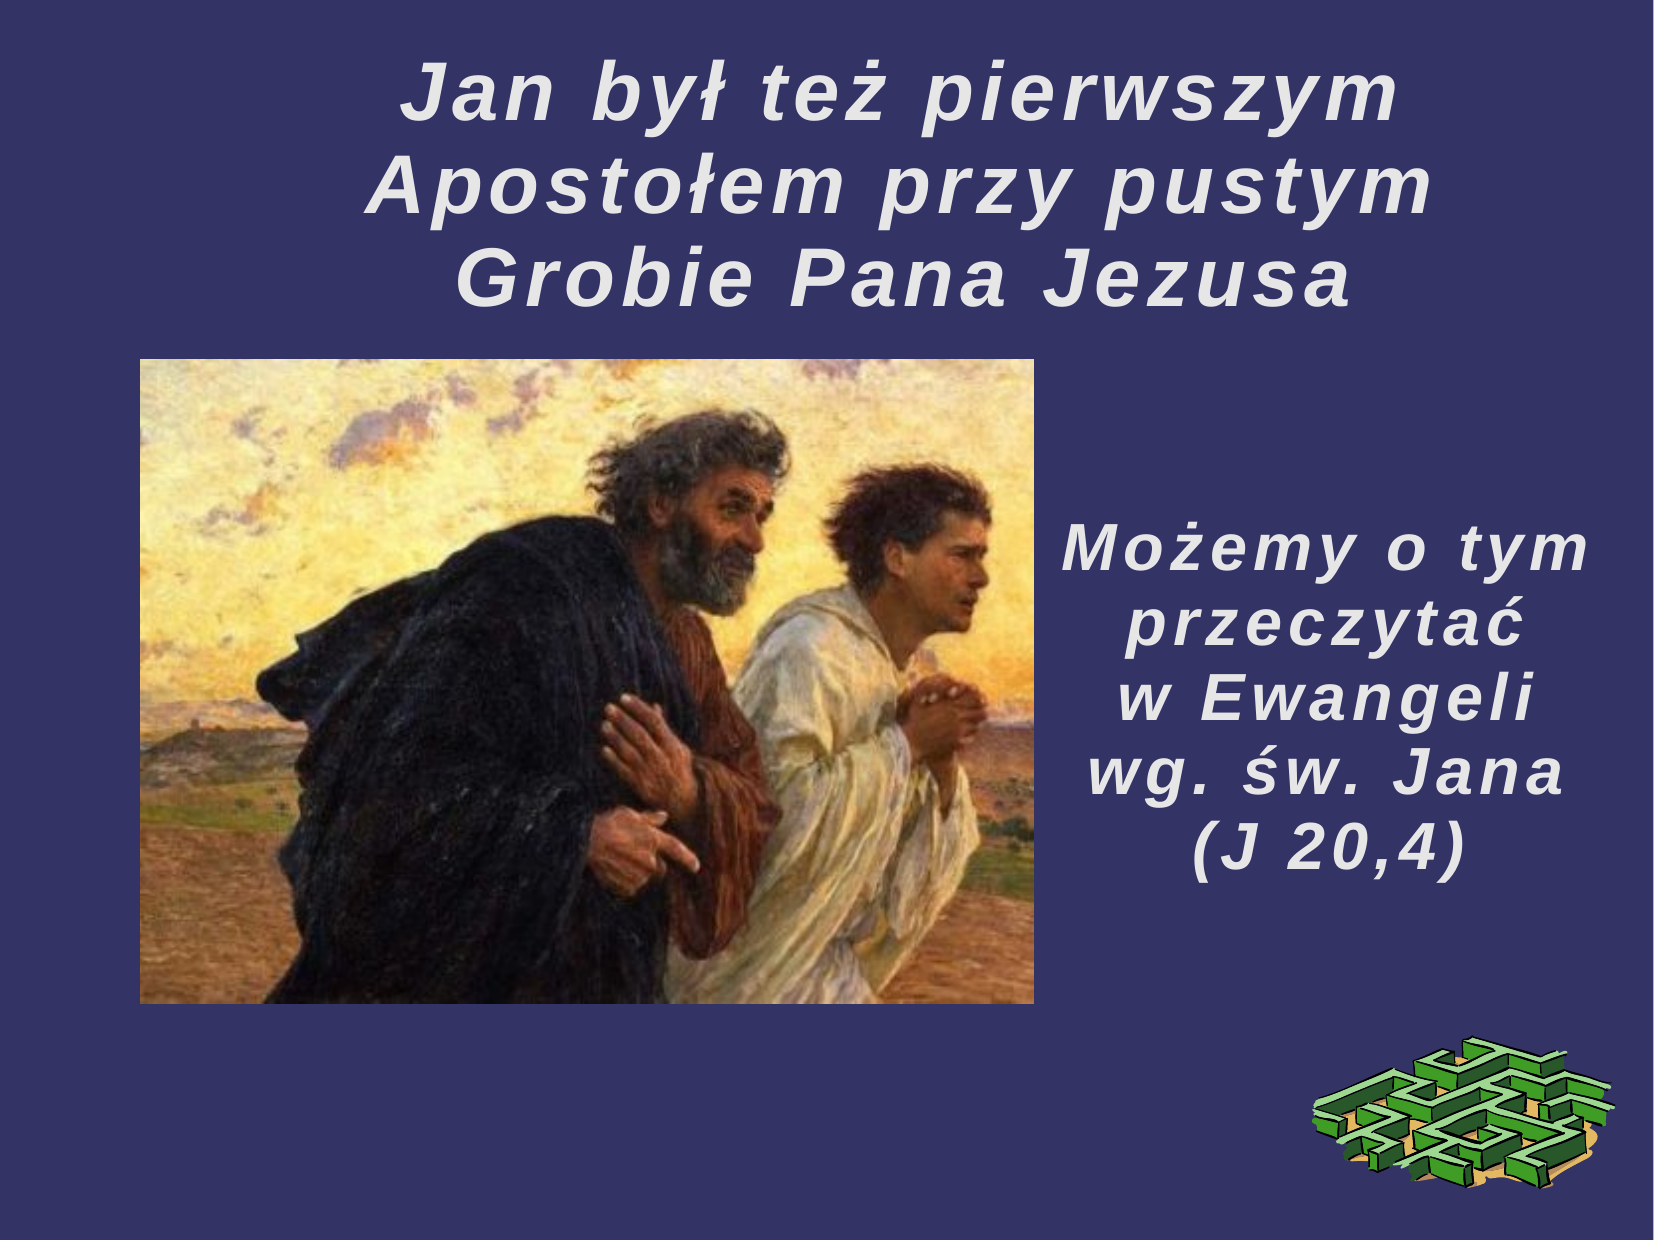

# Jan był też pierwszym Apostołem przy pustym Grobie Pana Jezusa
Możemy o tym przeczytać w Ewangeli wg. św. Jana (J 20,4)